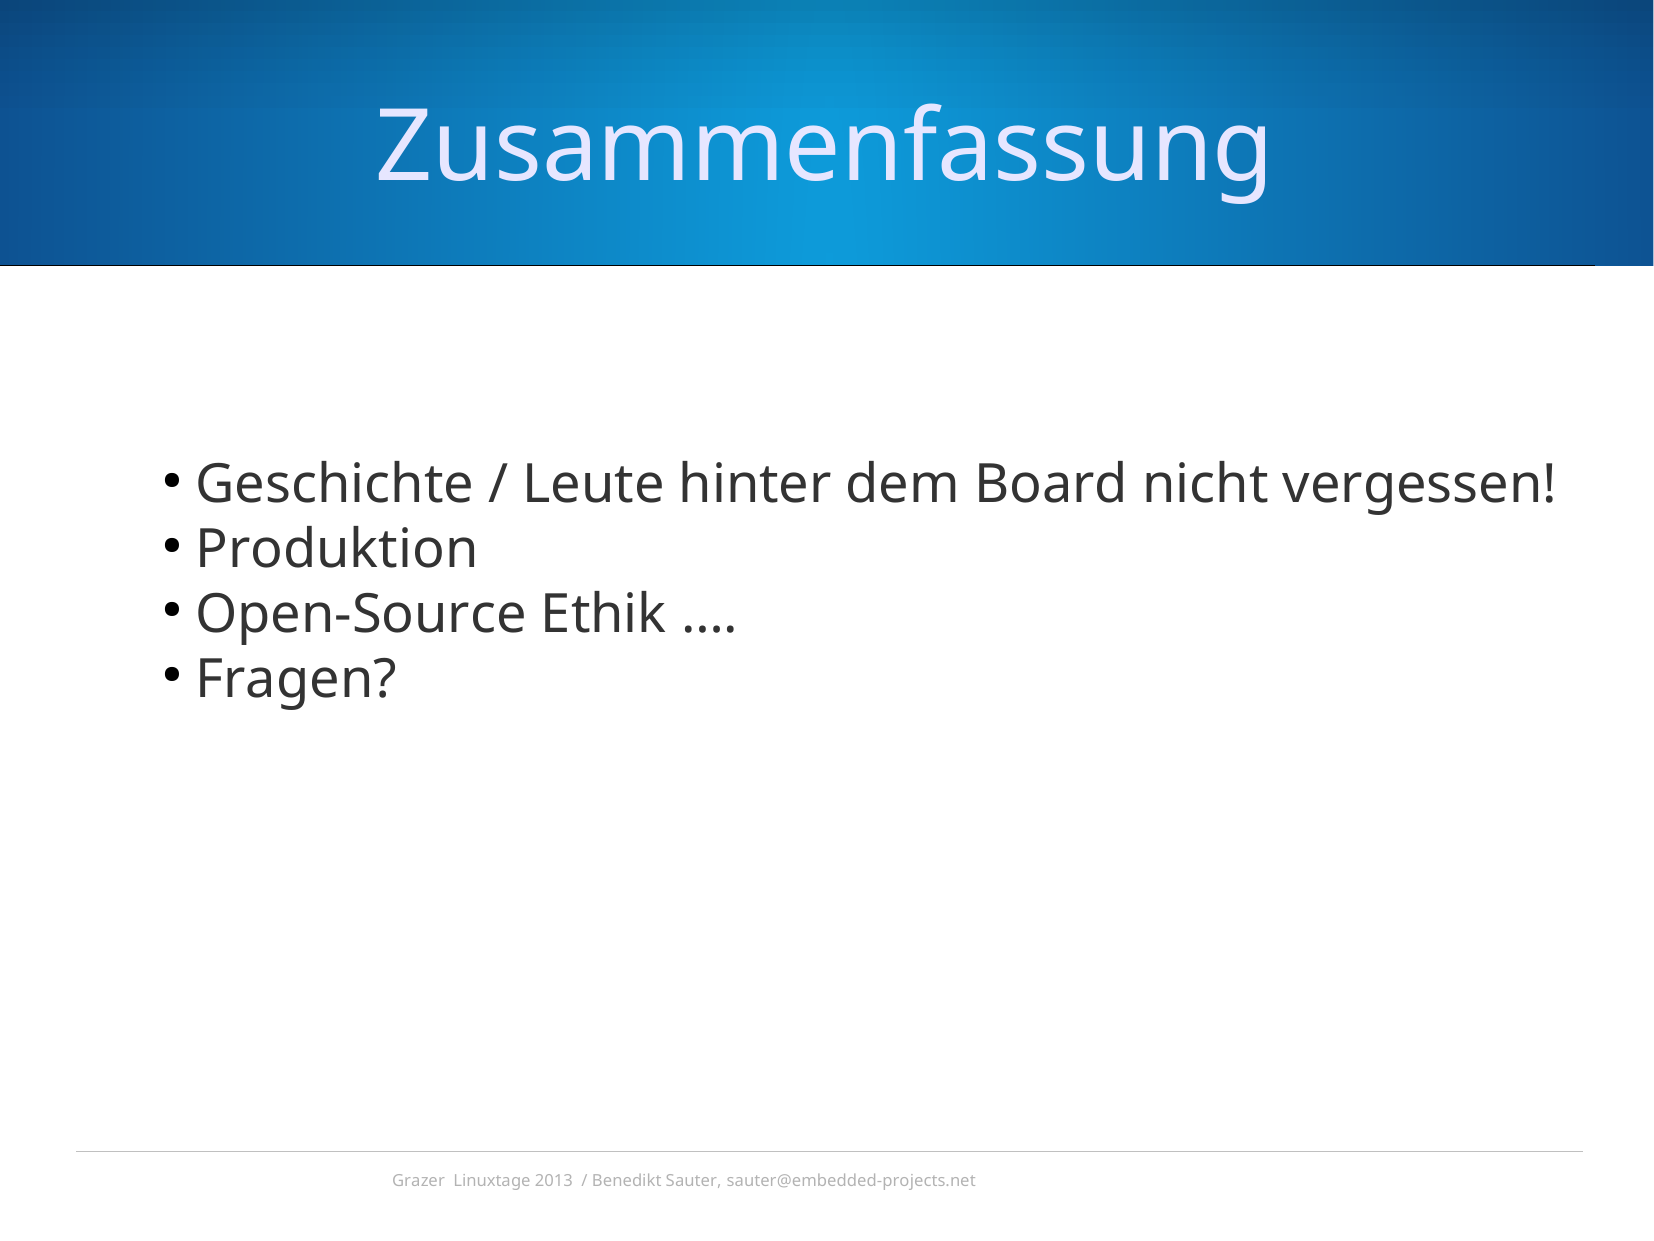

# Zusammenfassung
 Geschichte / Leute hinter dem Board nicht vergessen!
 Produktion
 Open-Source Ethik ….
 Fragen?